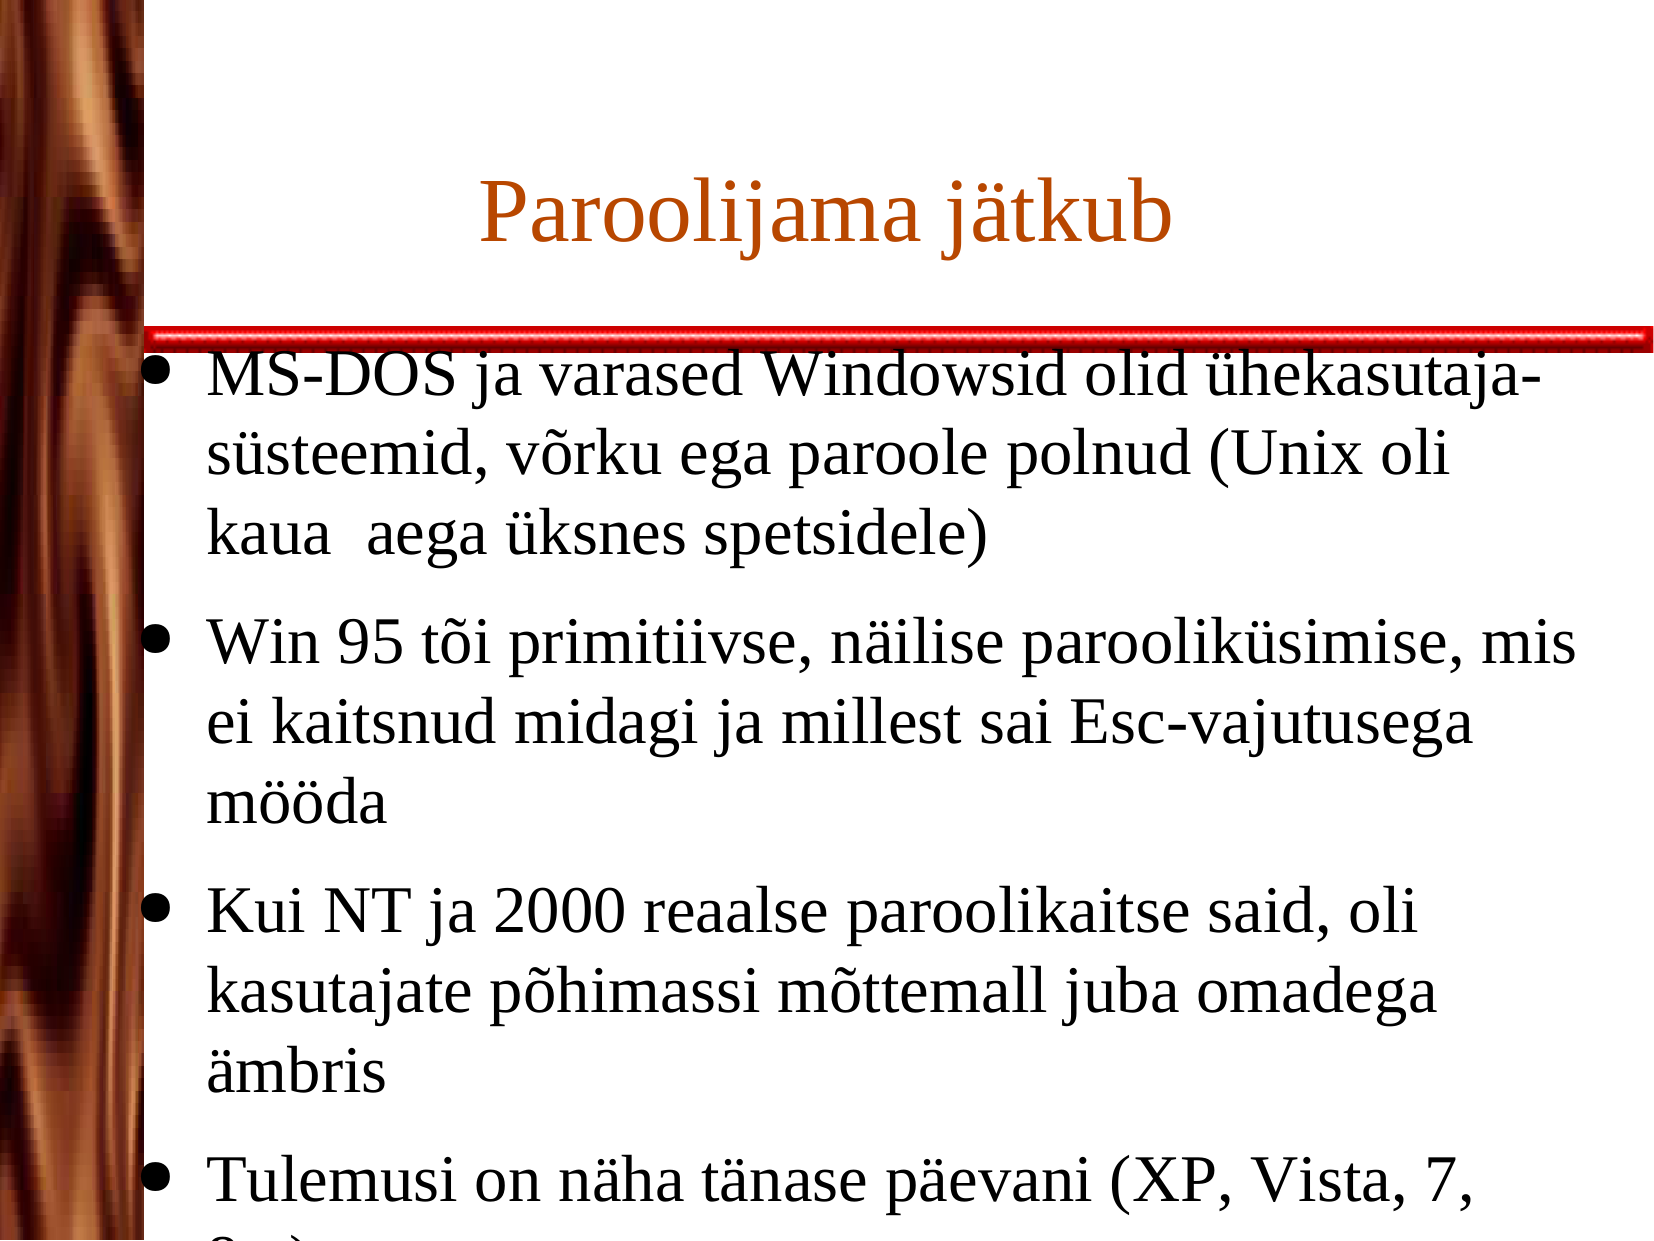

# Paroolijama jätkub
MS-DOS ja varased Windowsid olid ühekasutaja- süsteemid, võrku ega paroole polnud (Unix oli kaua aega üksnes spetsidele)
Win 95 tõi primitiivse, näilise parooliküsimise, mis ei kaitsnud midagi ja millest sai Esc-vajutusega mööda
Kui NT ja 2000 reaalse paroolikaitse said, oli kasutajate põhimassi mõttemall juba omadega ämbris
Tulemusi on näha tänase päevani (XP, Vista, 7, 8...)